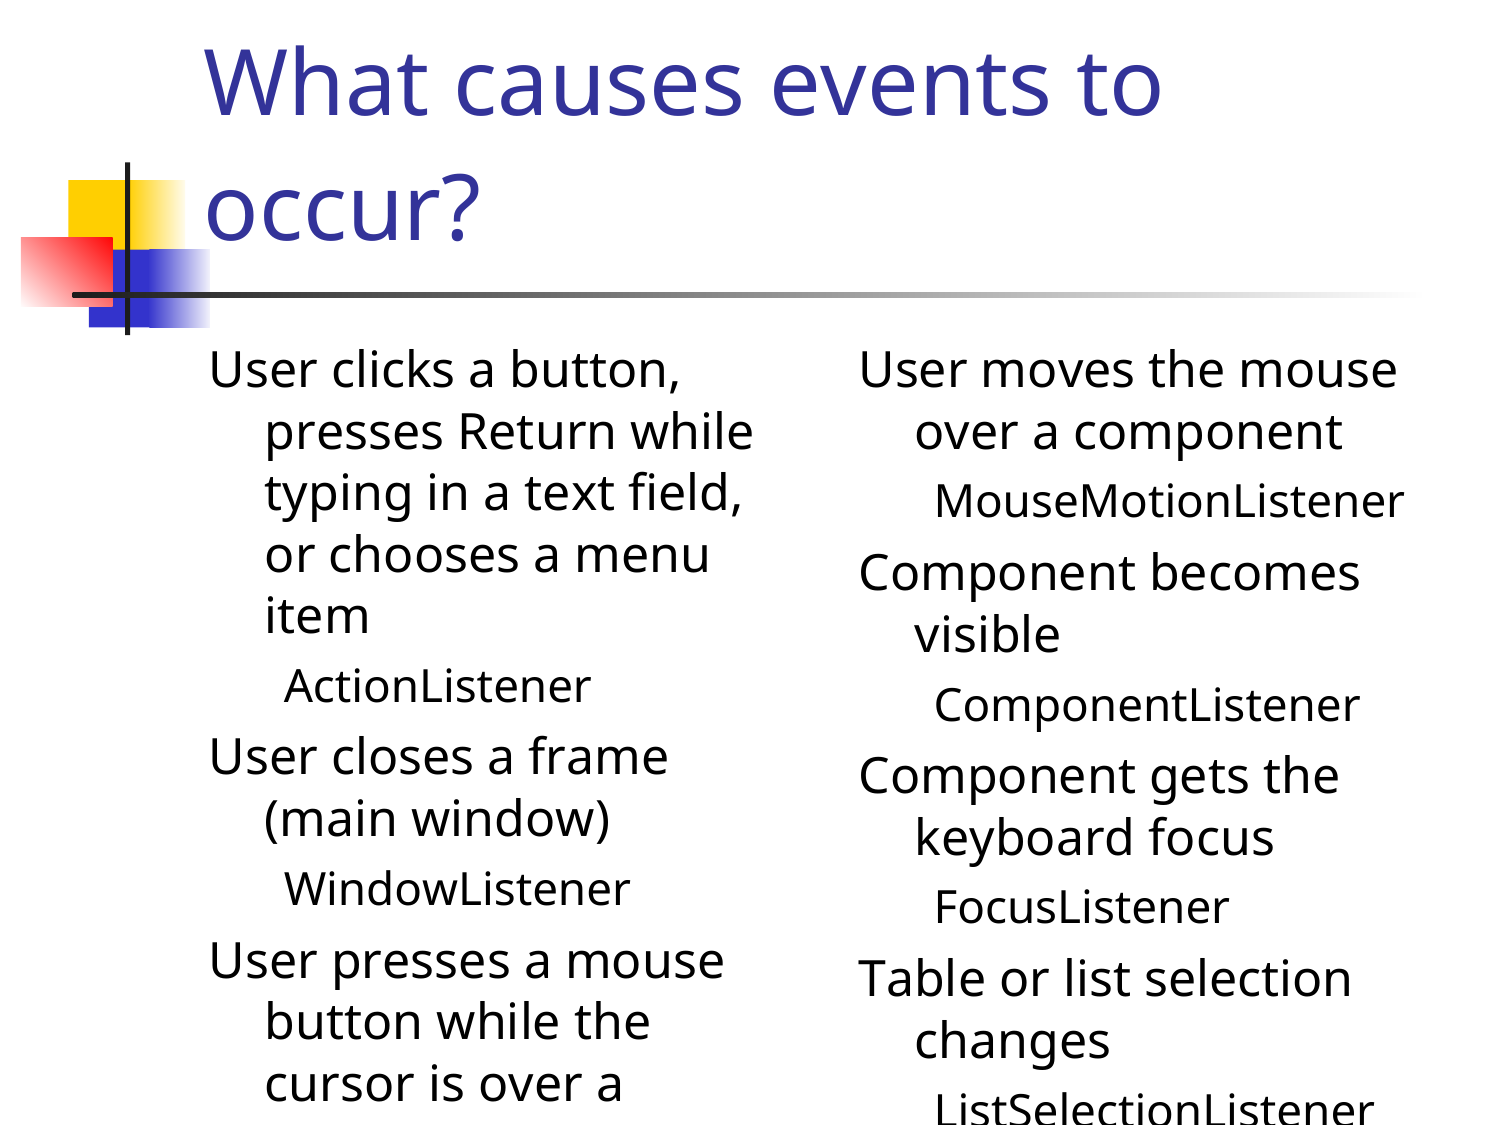

# What causes events to occur?
User clicks a button, presses Return while typing in a text field, or chooses a menu item
ActionListener
User closes a frame (main window)
WindowListener
User presses a mouse button while the cursor is over a component
MouseListener
User moves the mouse over a component
MouseMotionListener
Component becomes visible
ComponentListener
Component gets the keyboard focus
FocusListener
Table or list selection changes
ListSelectionListener